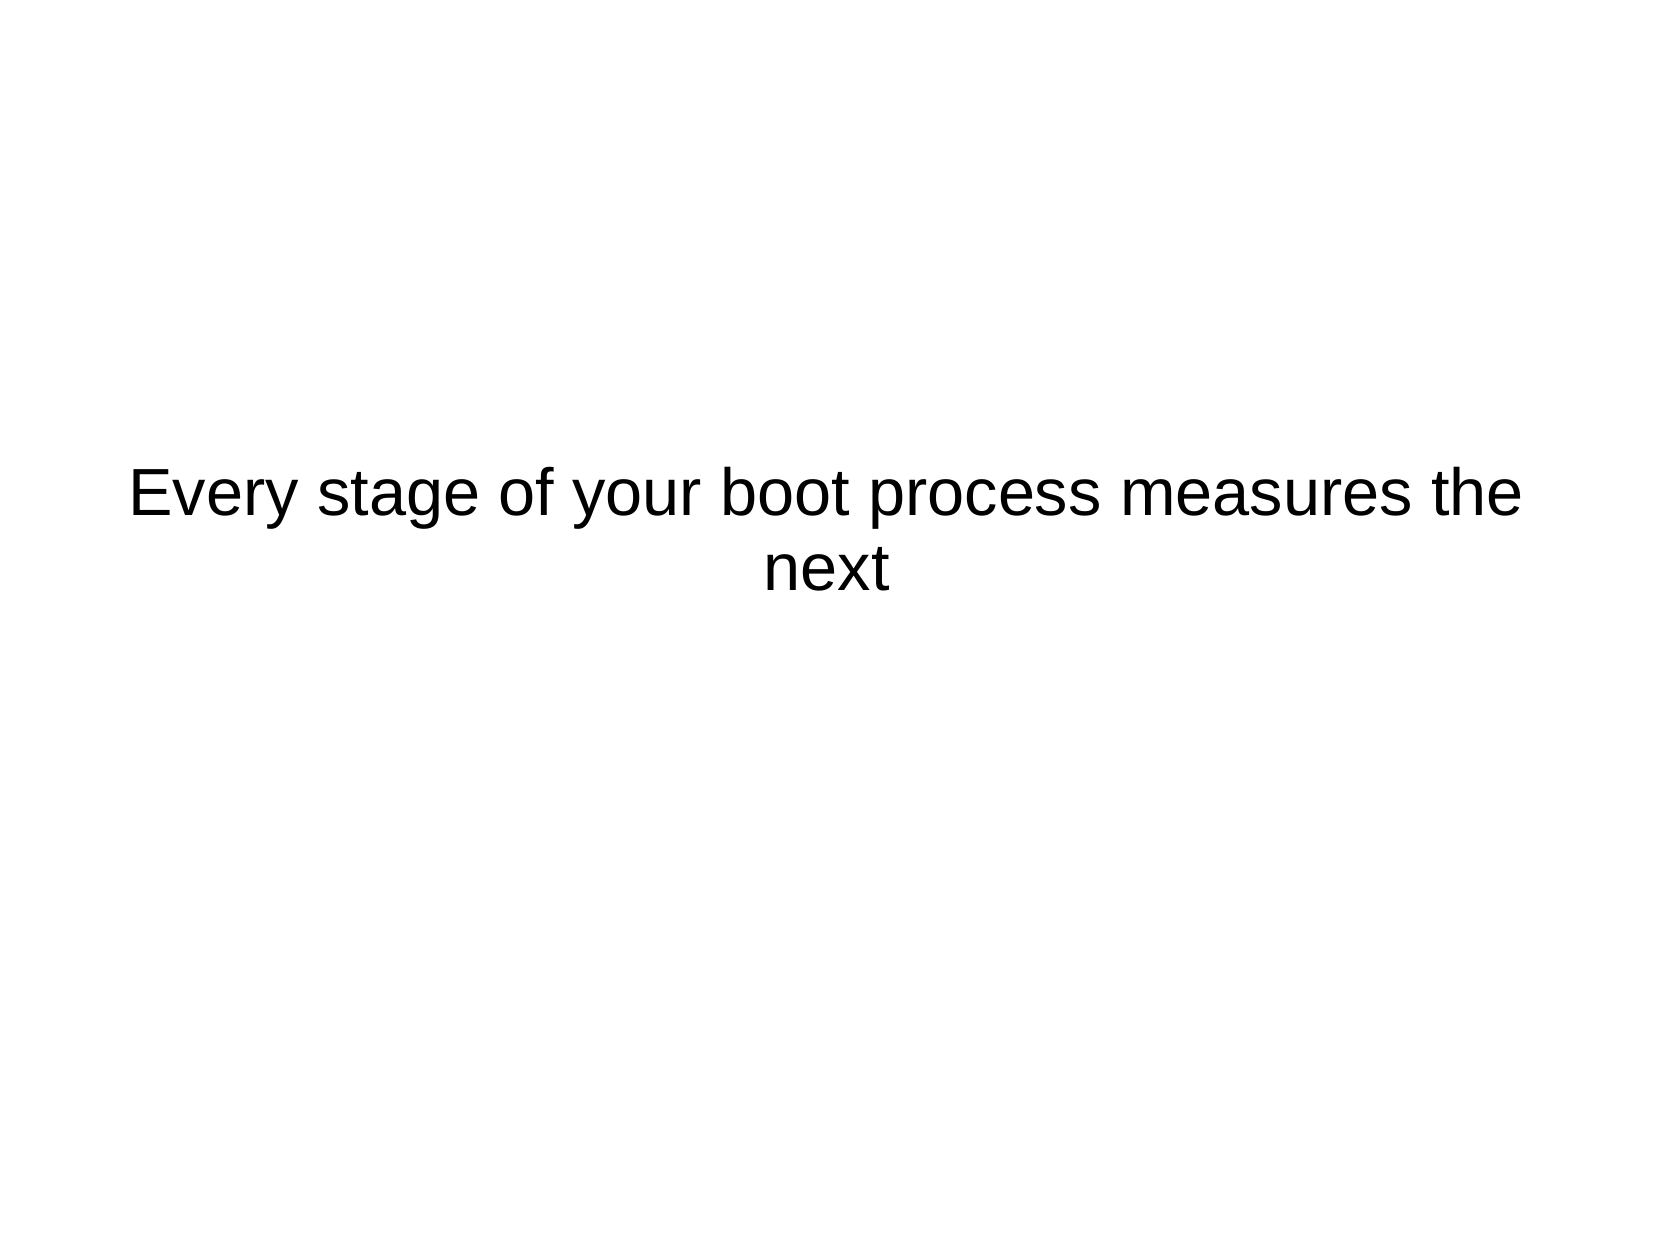

# Every stage of your boot process measures the next